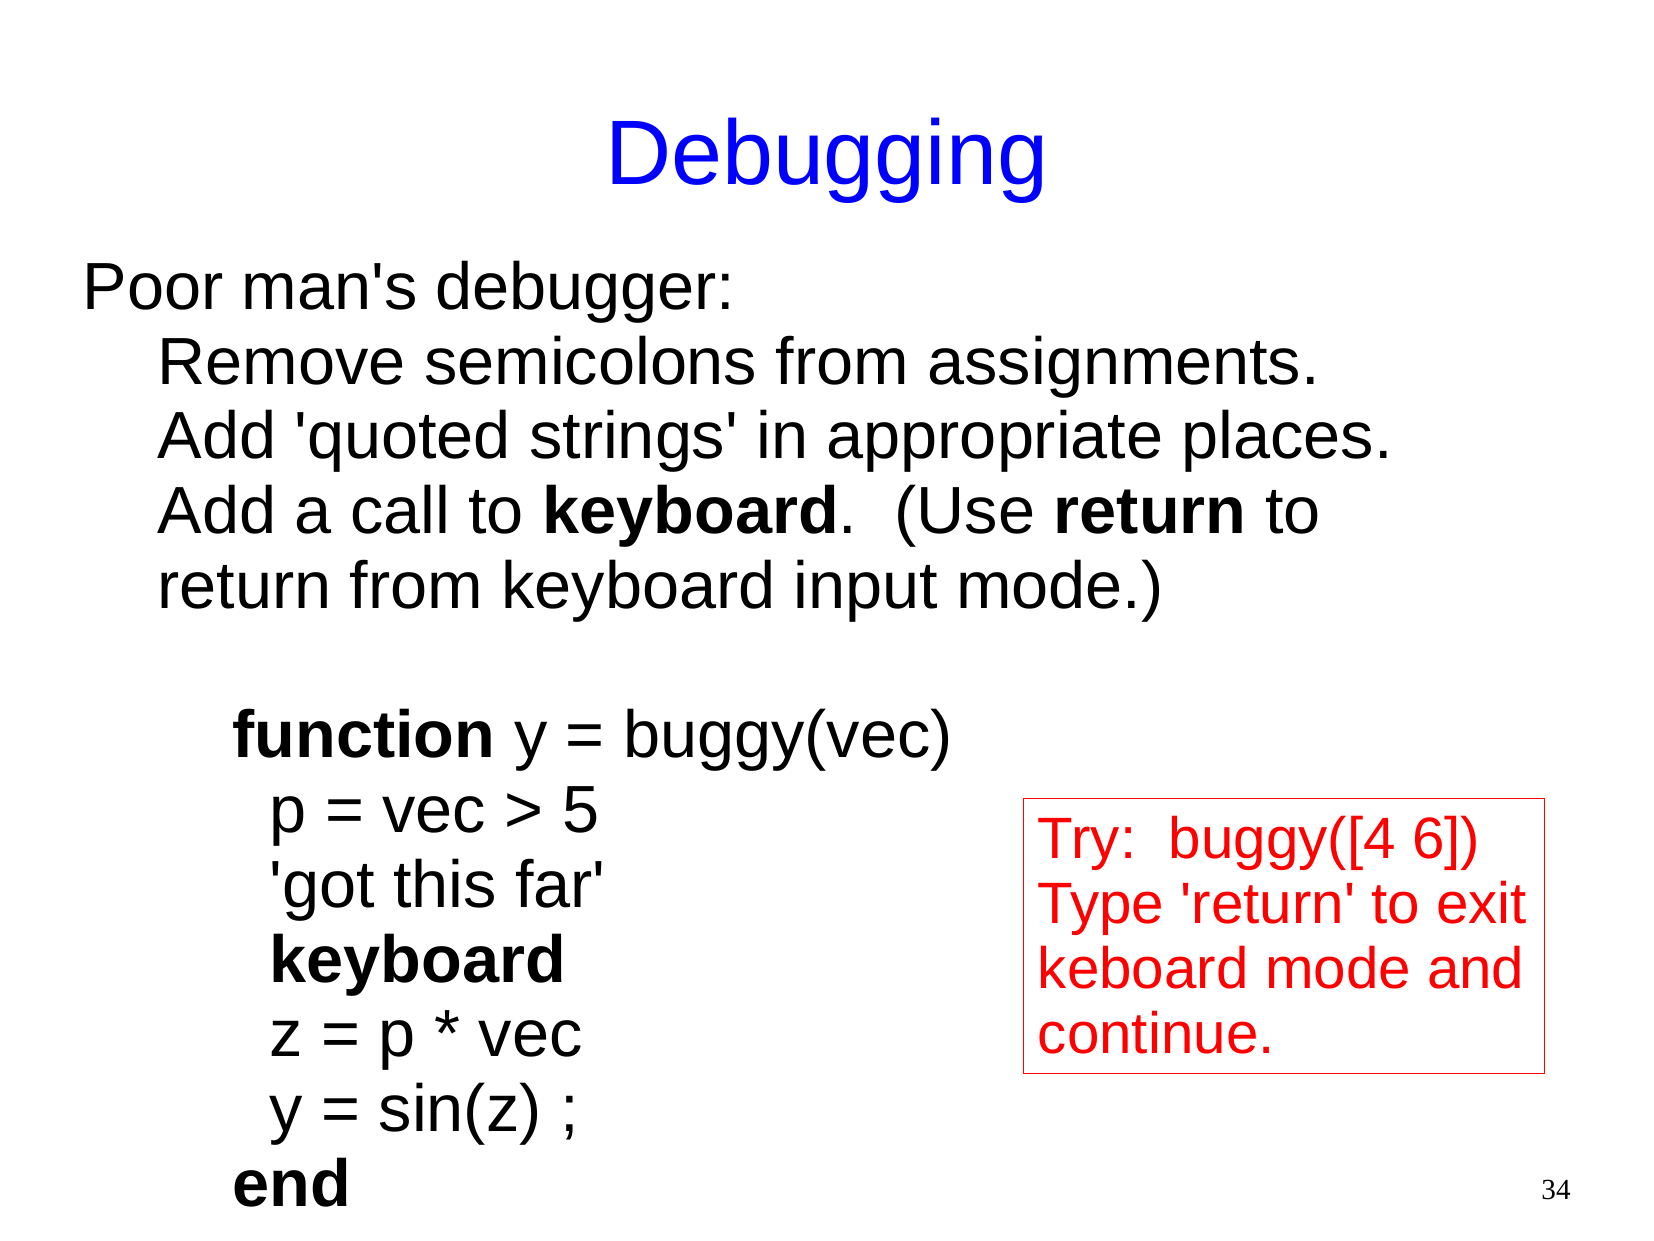

# Debugging
Poor man's debugger:
	Remove semicolons from assignments.
	Add 'quoted strings' in appropriate places.
	Add a call to keyboard. (Use return to
	return from keyboard input mode.)
		function y = buggy(vec)
		 p = vec > 5
		 'got this far'
		 keyboard
		 z = p * vec
		 y = sin(z) ;
		end
Try: buggy([4 6])
Type 'return' to exit keboard mode and continue.
34